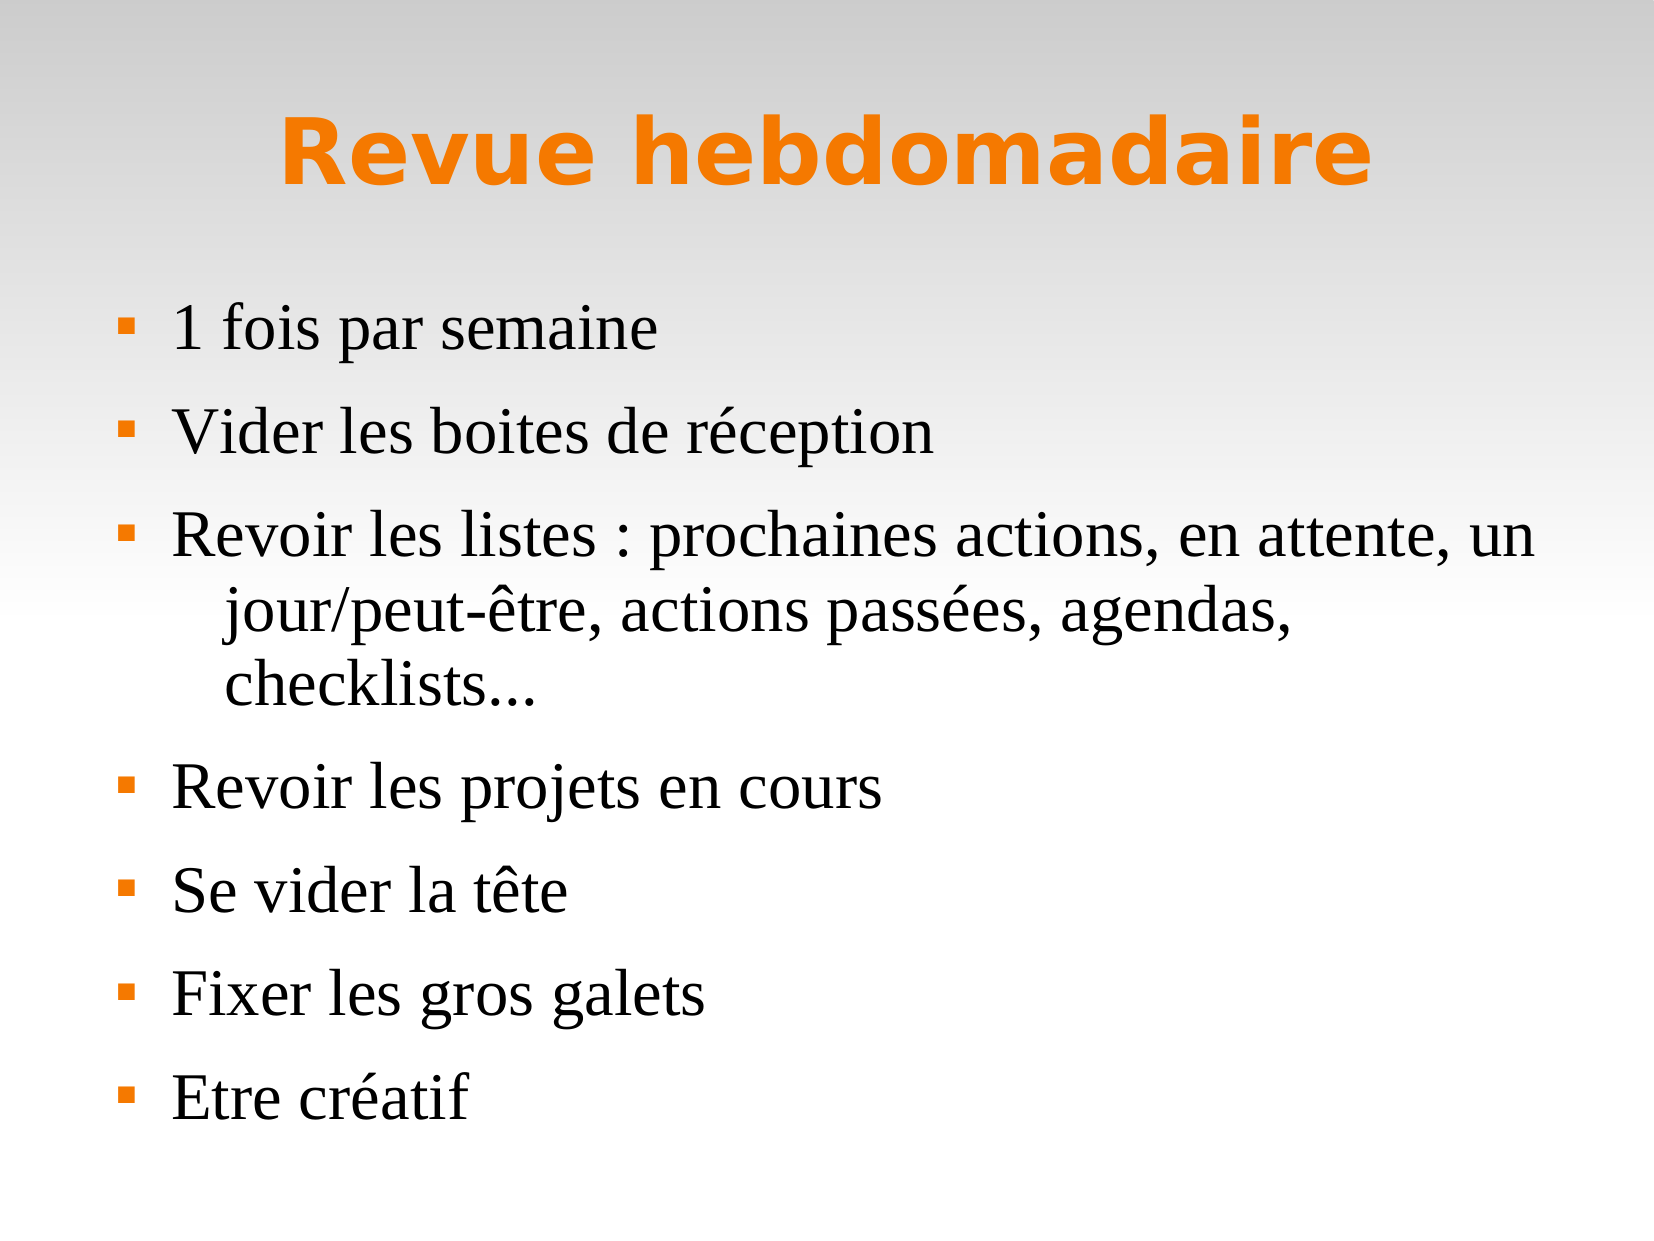

# Revue hebdomadaire
1 fois par semaine
Vider les boites de réception
Revoir les listes : prochaines actions, en attente, un jour/peut-être, actions passées, agendas, checklists...
Revoir les projets en cours
Se vider la tête
Fixer les gros galets
Etre créatif